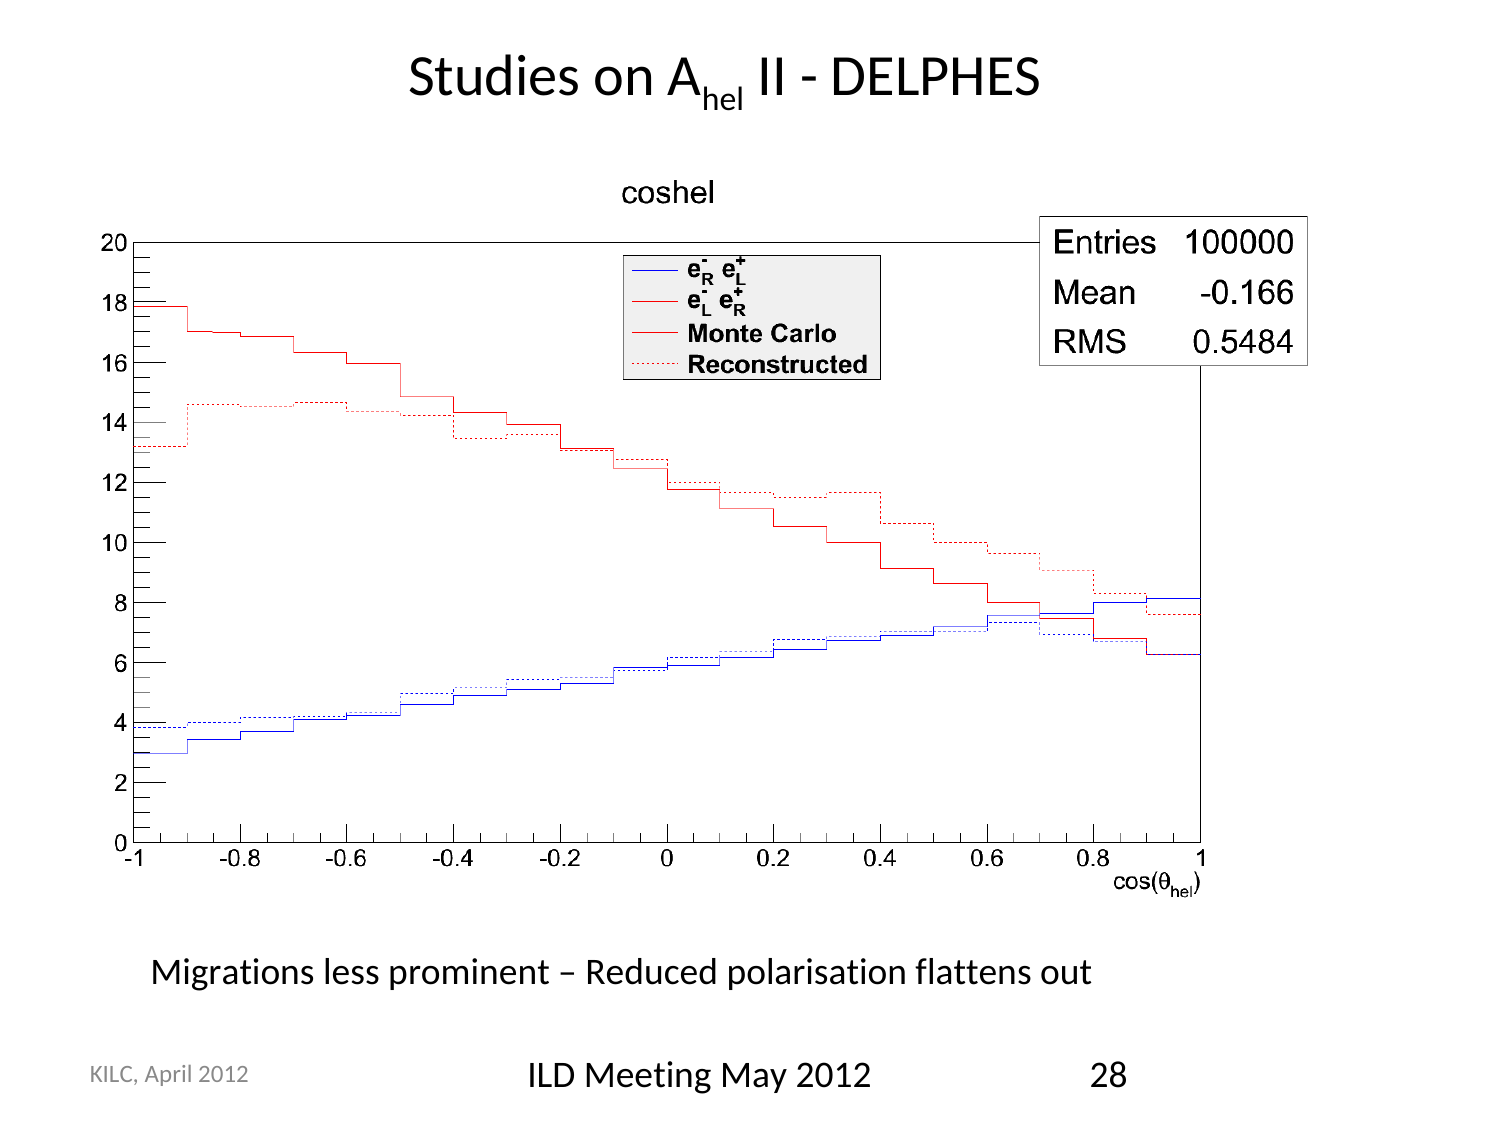

# Studies on Ahel II - DELPHES
Migrations less prominent – Reduced polarisation flattens out
28
ILD Meeting May 2012
KILC, April 2012